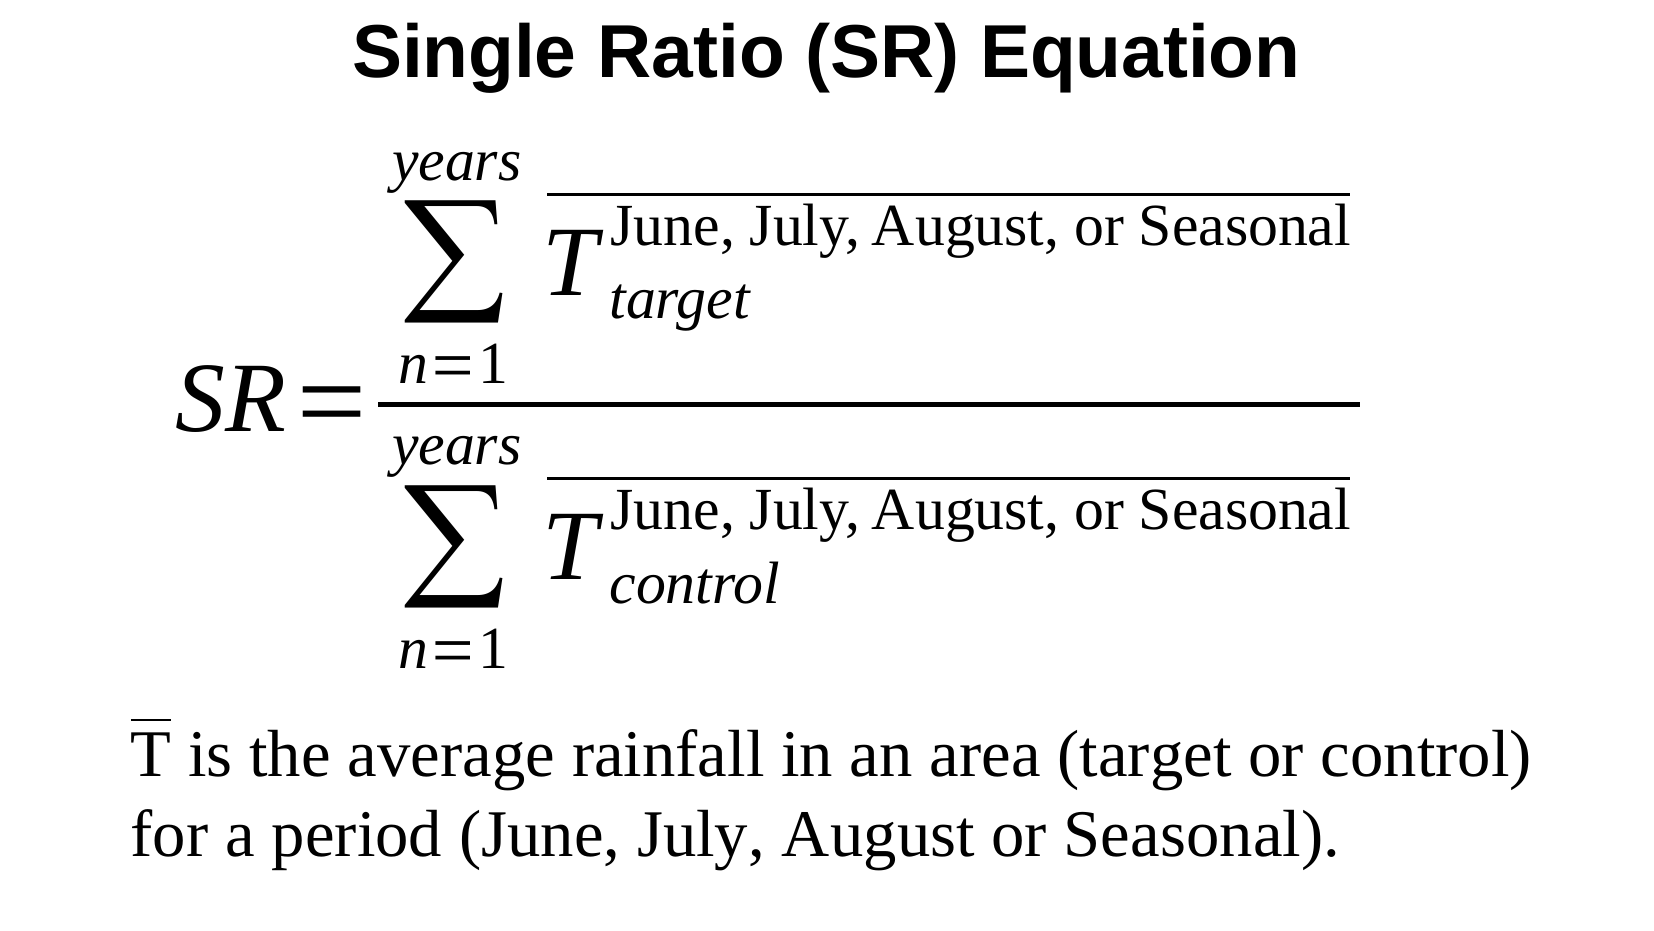

# Single Ratio (SR) Equation
T is the average rainfall in an area (target or control) for a period (June, July, August or Seasonal).